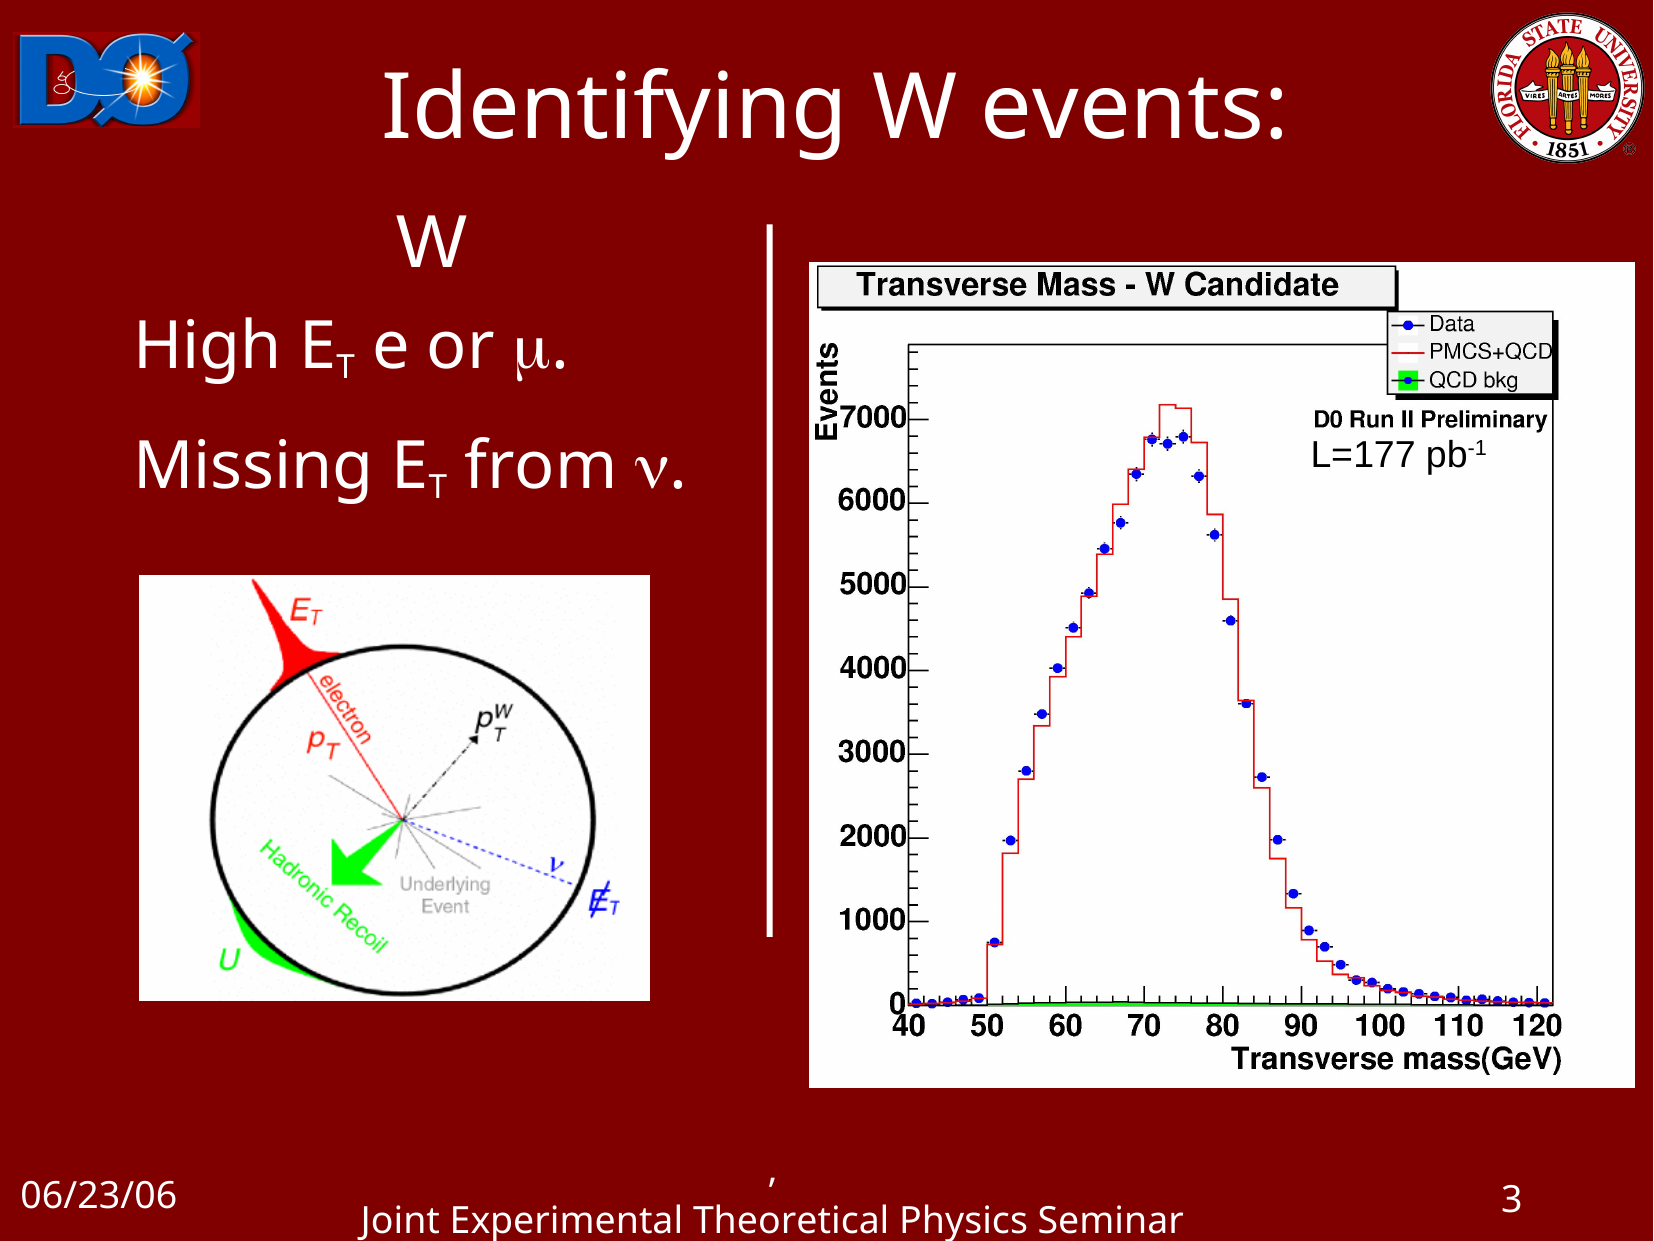

# Identifying W events:
W
L=177 pb-1
High ET e or m.
Missing ET from n.